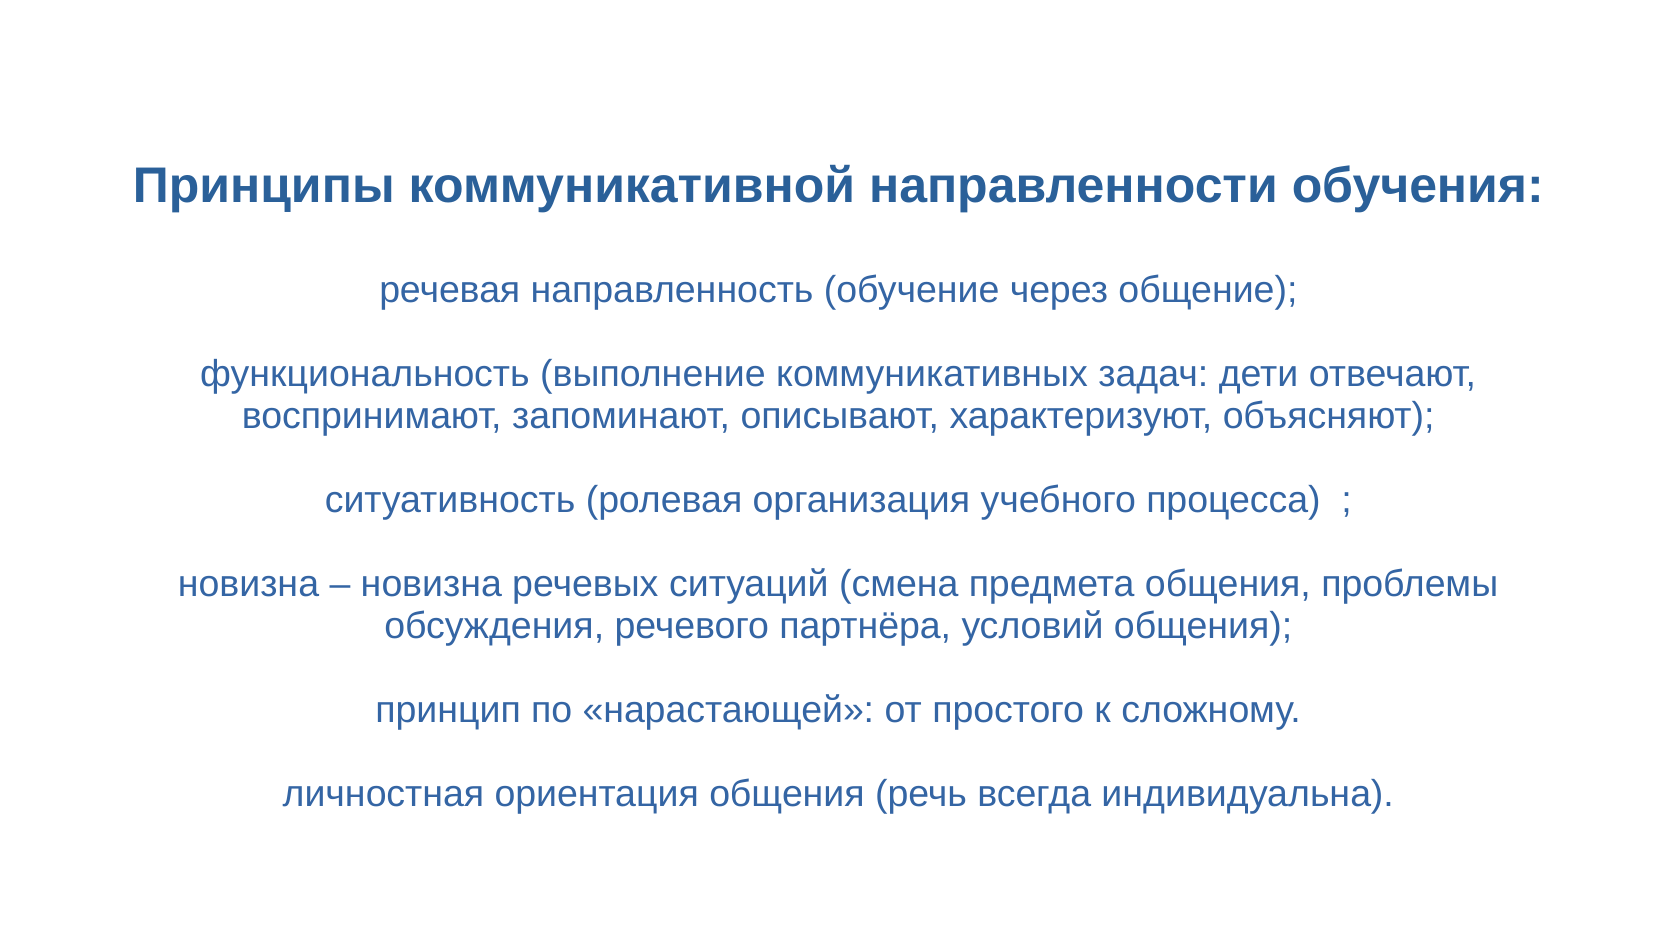

# Принципы коммуникативной направленности обучения: речевая направленность (обучение через общение); функциональность (выполнение коммуникативных задач: дети отвечают, воспринимают, запоминают, описывают, характеризуют, объясняют); ситуативность (ролевая организация учебного процесса) ; новизна – новизна речевых ситуаций (смена предмета общения, проблемы обсуждения, речевого партнёра, условий общения); принцип по «нарастающей»: от простого к сложному. личностная ориентация общения (речь всегда индивидуальна).